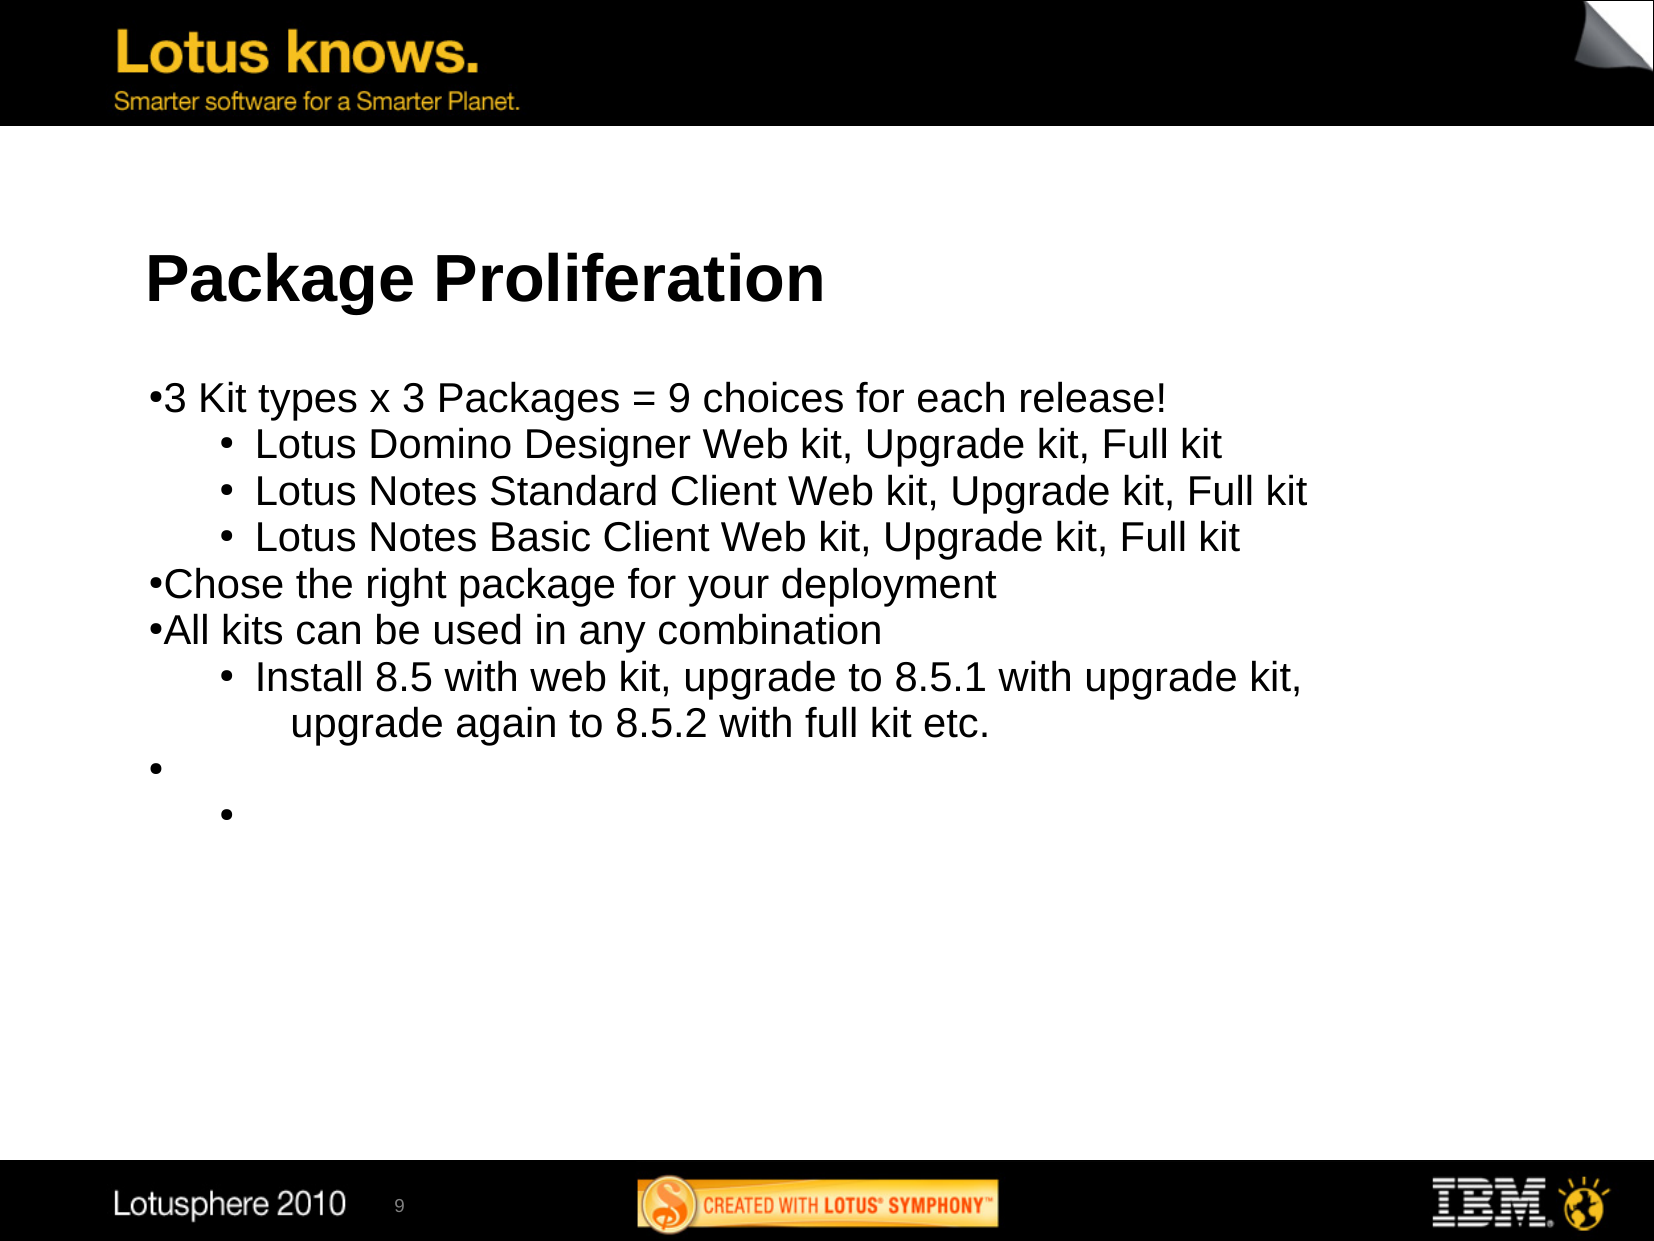

# Package Proliferation
3 Kit types x 3 Packages = 9 choices for each release!
Lotus Domino Designer Web kit, Upgrade kit, Full kit
Lotus Notes Standard Client Web kit, Upgrade kit, Full kit
Lotus Notes Basic Client Web kit, Upgrade kit, Full kit
Chose the right package for your deployment
All kits can be used in any combination
Install 8.5 with web kit, upgrade to 8.5.1 with upgrade kit, upgrade again to 8.5.2 with full kit etc.
9